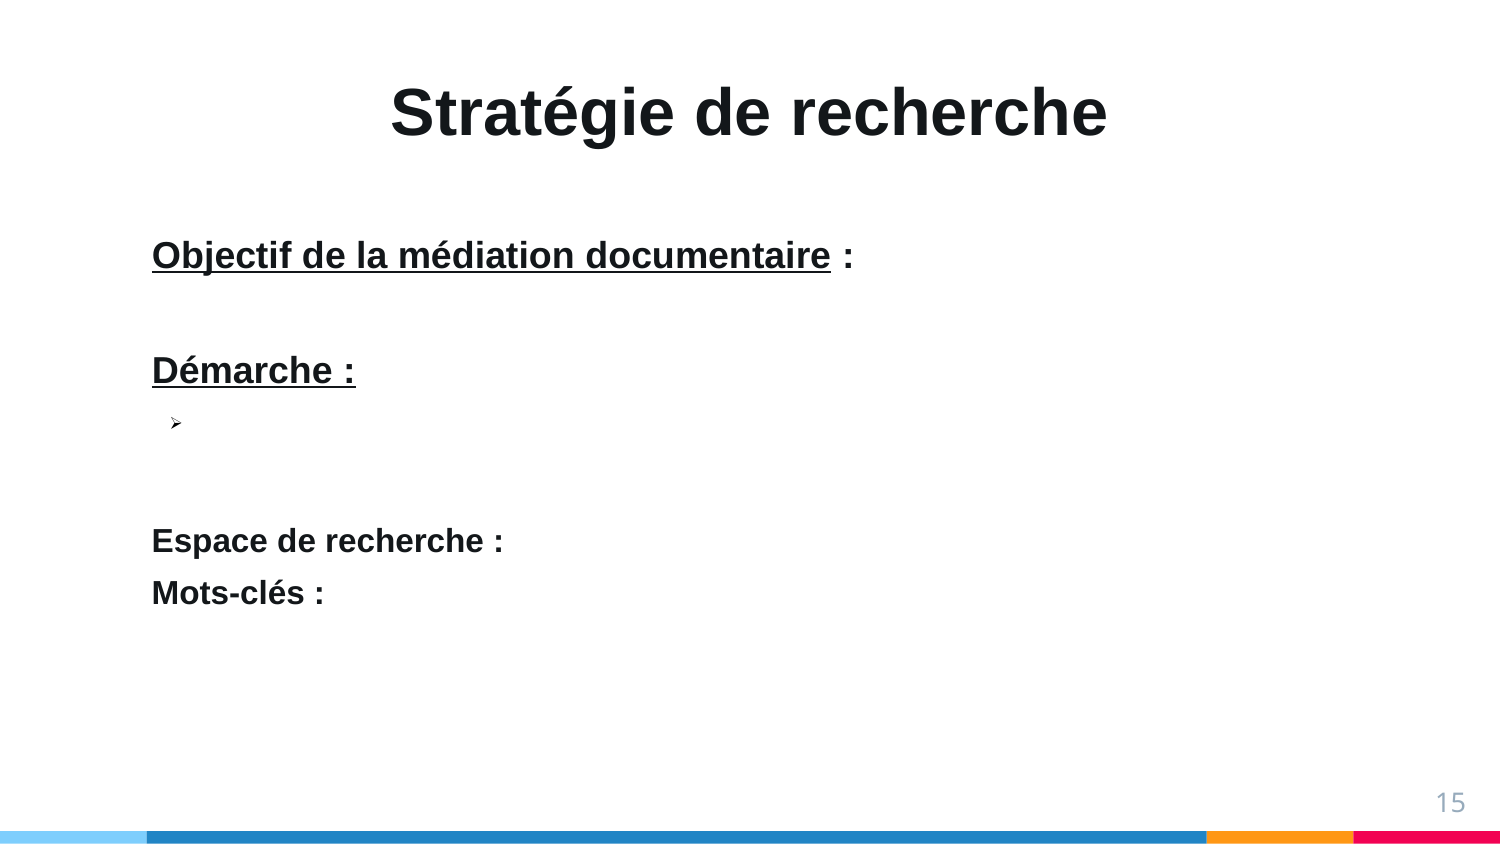

# Stratégie de recherche
Objectif de la médiation documentaire :
Démarche :
 Espace de recherche :
 Mots-clés :
Contexte-programmes-partenaires-production-mots clés du thème